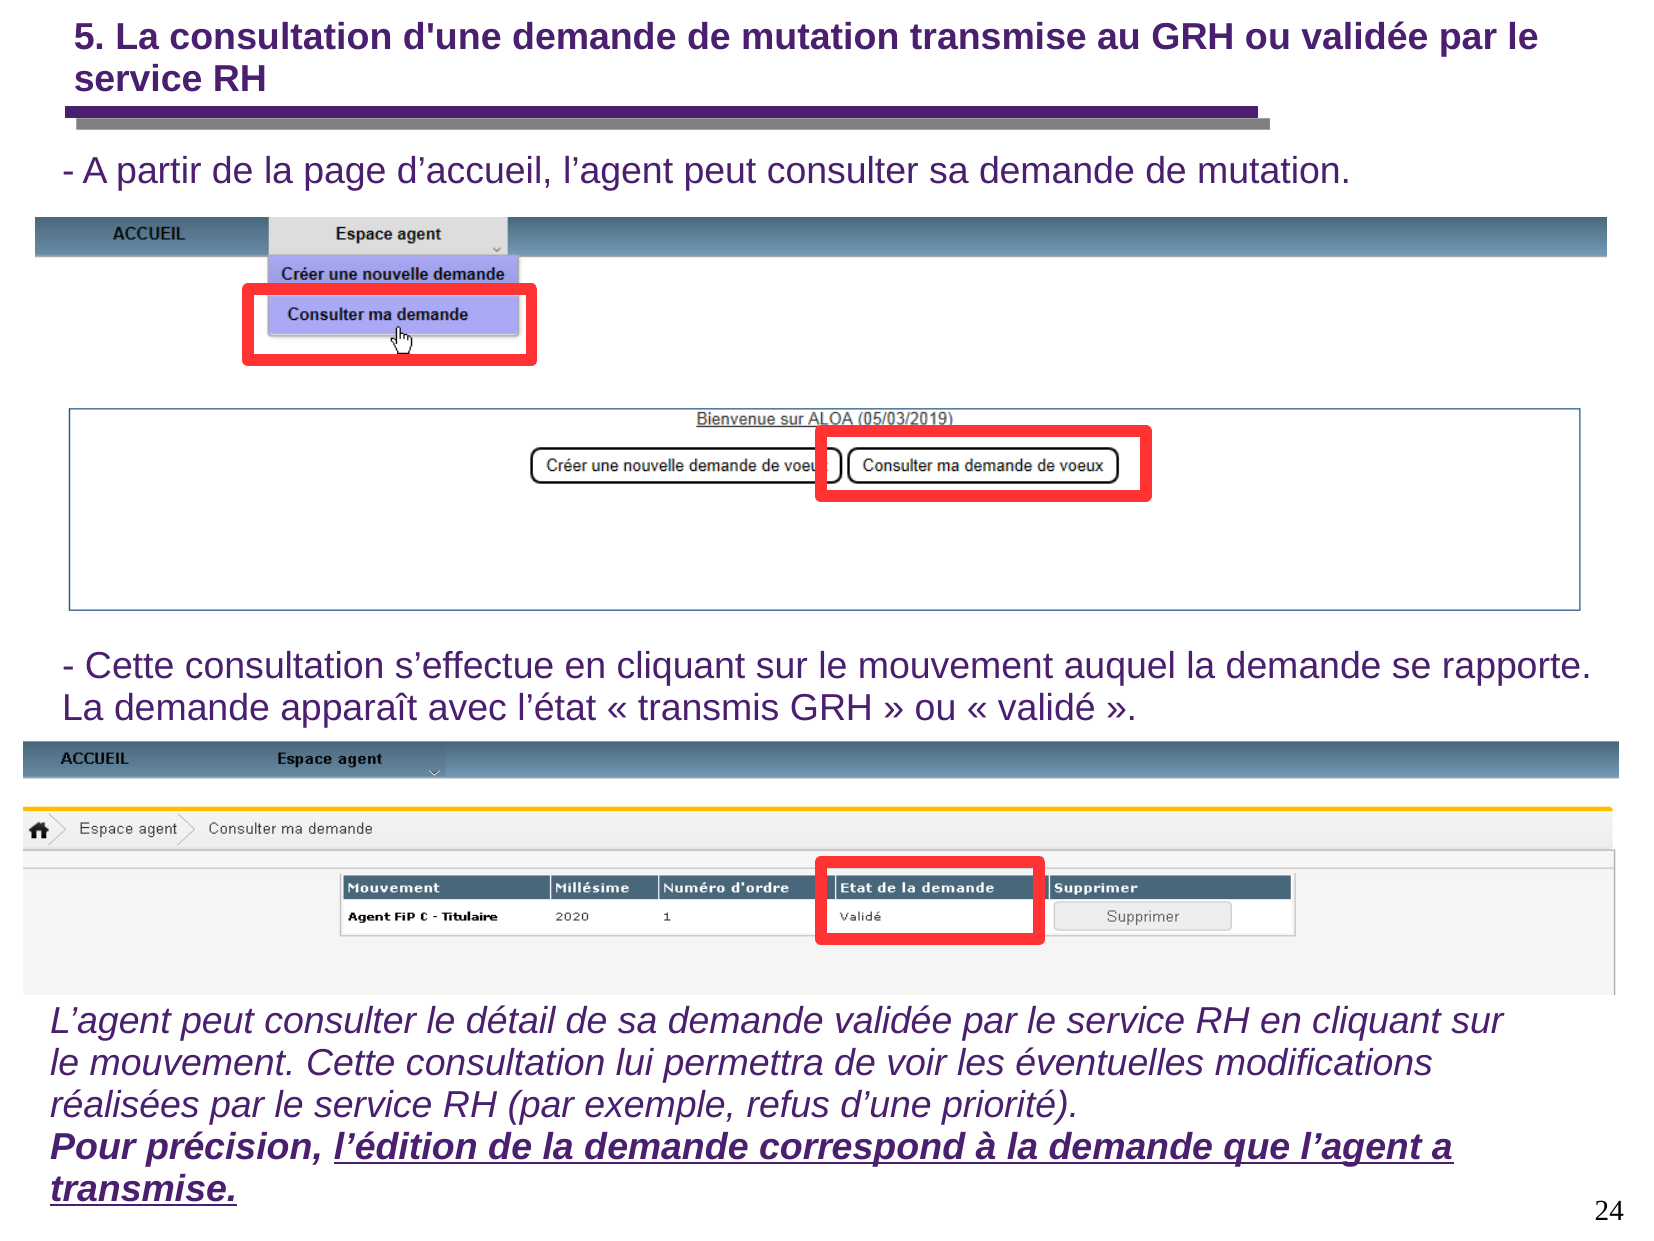

5. La consultation d'une demande de mutation transmise au GRH ou validée par le service RH
- A partir de la page d’accueil, l’agent peut consulter sa demande de mutation.
- Cette consultation s’effectue en cliquant sur le mouvement auquel la demande se rapporte.
La demande apparaît avec l’état « transmis GRH » ou « validé ».
L’agent peut consulter le détail de sa demande validée par le service RH en cliquant sur
le mouvement. Cette consultation lui permettra de voir les éventuelles modifications réalisées par le service RH (par exemple, refus d’une priorité).
Pour précision, l’édition de la demande correspond à la demande que l’agent a transmise.
24